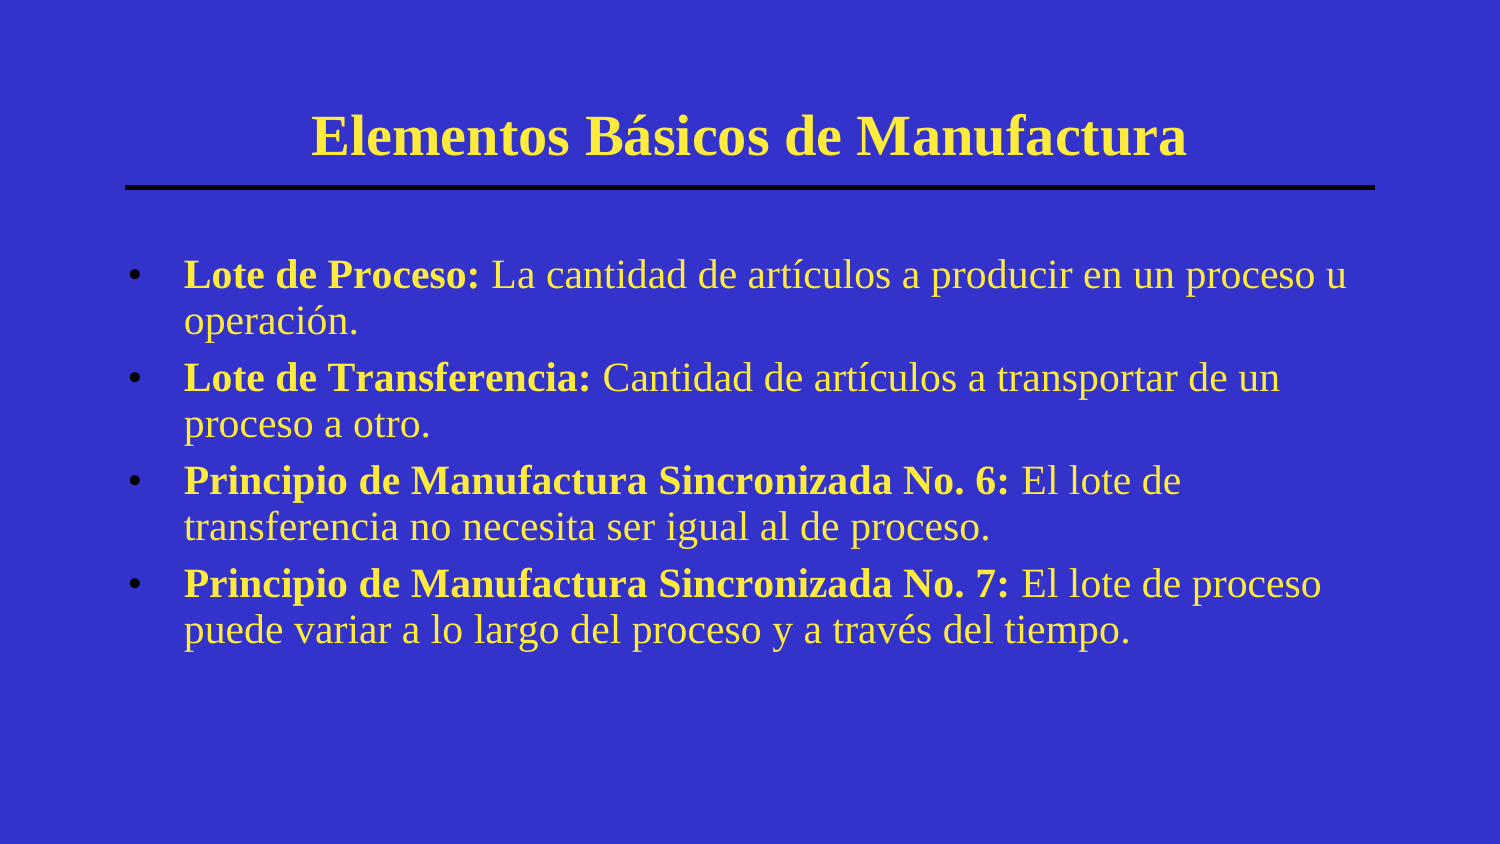

Elementos Básicos de Manufactura
# Lote de Proceso: La cantidad de artículos a producir en un proceso u operación.
Lote de Transferencia: Cantidad de artículos a transportar de un proceso a otro.
Principio de Manufactura Sincronizada No. 6: El lote de transferencia no necesita ser igual al de proceso.
Principio de Manufactura Sincronizada No. 7: El lote de proceso puede variar a lo largo del proceso y a través del tiempo.